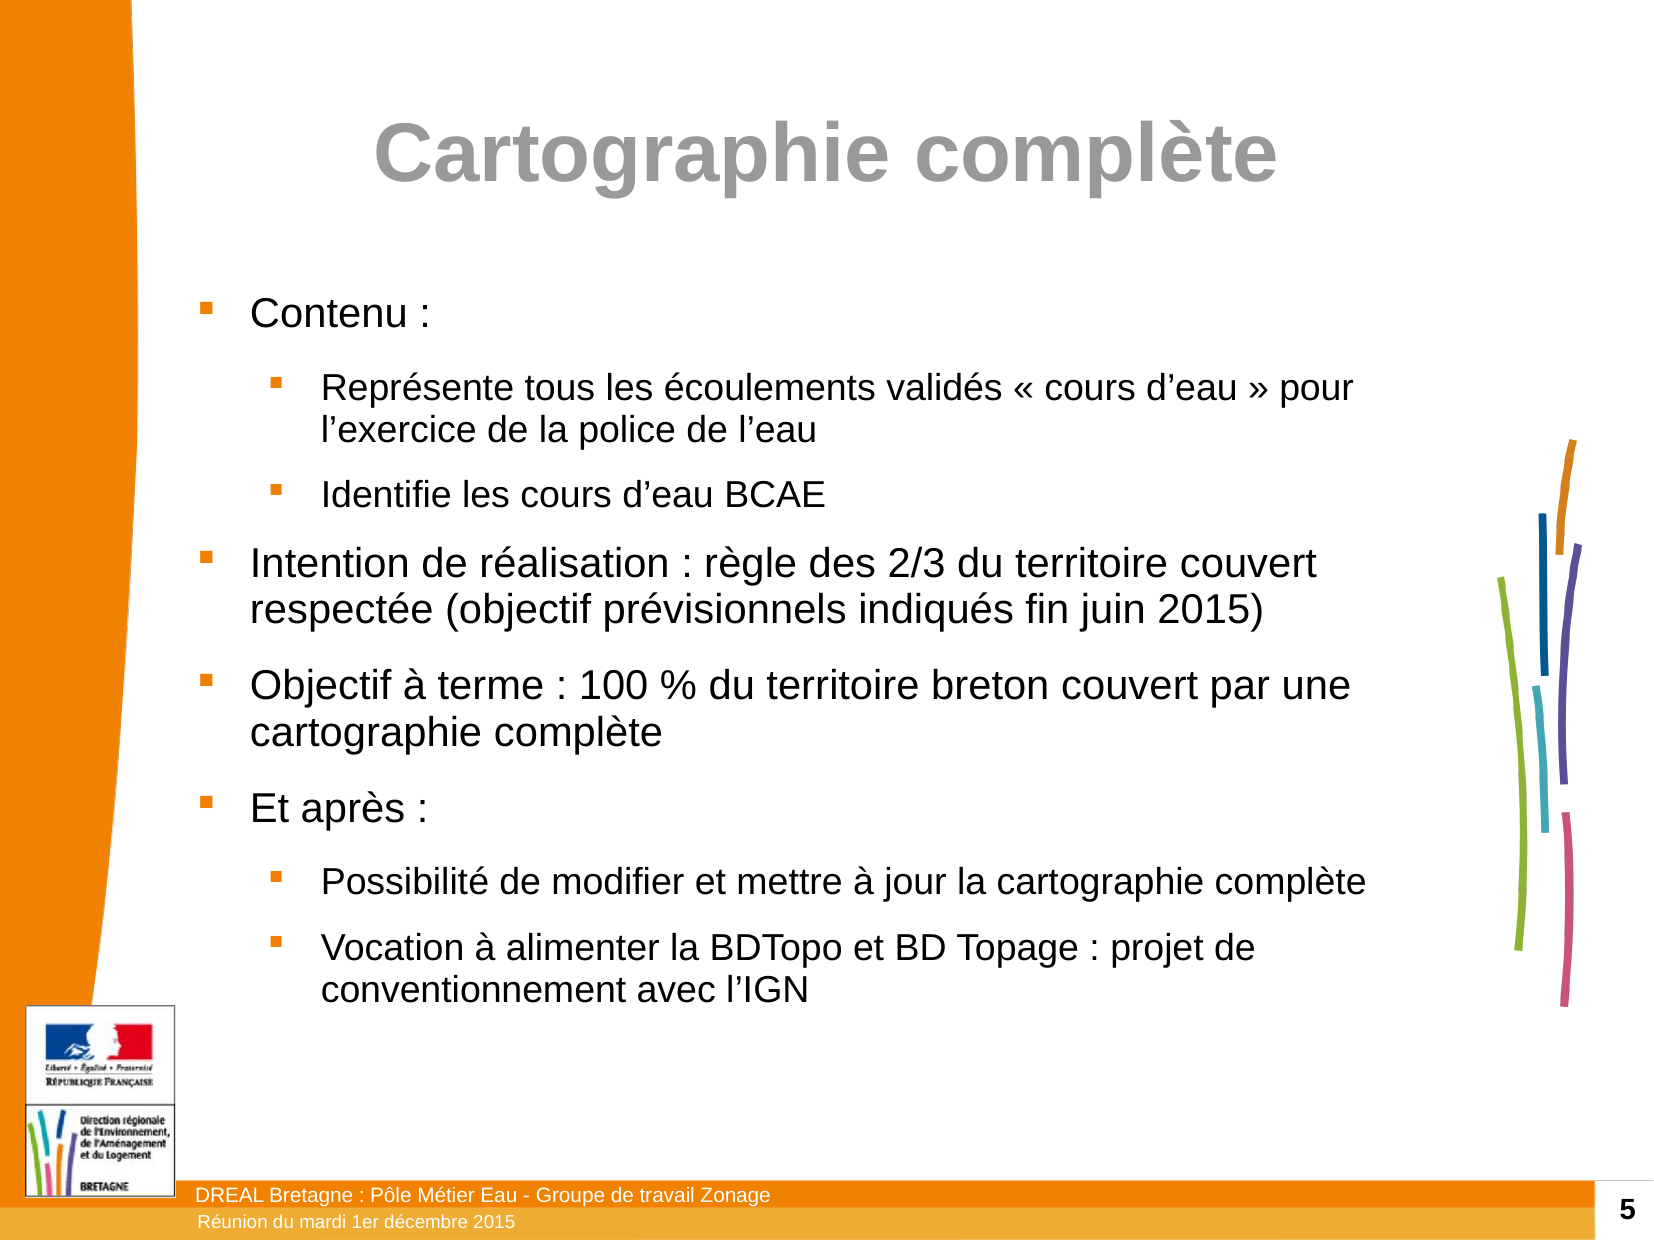

# Cartographie complète
Contenu :
Représente tous les écoulements validés « cours d’eau » pour l’exercice de la police de l’eau
Identifie les cours d’eau BCAE
Intention de réalisation : règle des 2/3 du territoire couvert respectée (objectif prévisionnels indiqués fin juin 2015)
Objectif à terme : 100 % du territoire breton couvert par une cartographie complète
Et après :
Possibilité de modifier et mettre à jour la cartographie complète
Vocation à alimenter la BDTopo et BD Topage : projet de conventionnement avec l’IGN
DREAL Bretagne : Pôle Métier Eau - Groupe de travail Zonage
5
Réunion du mardi 1er décembre 2015